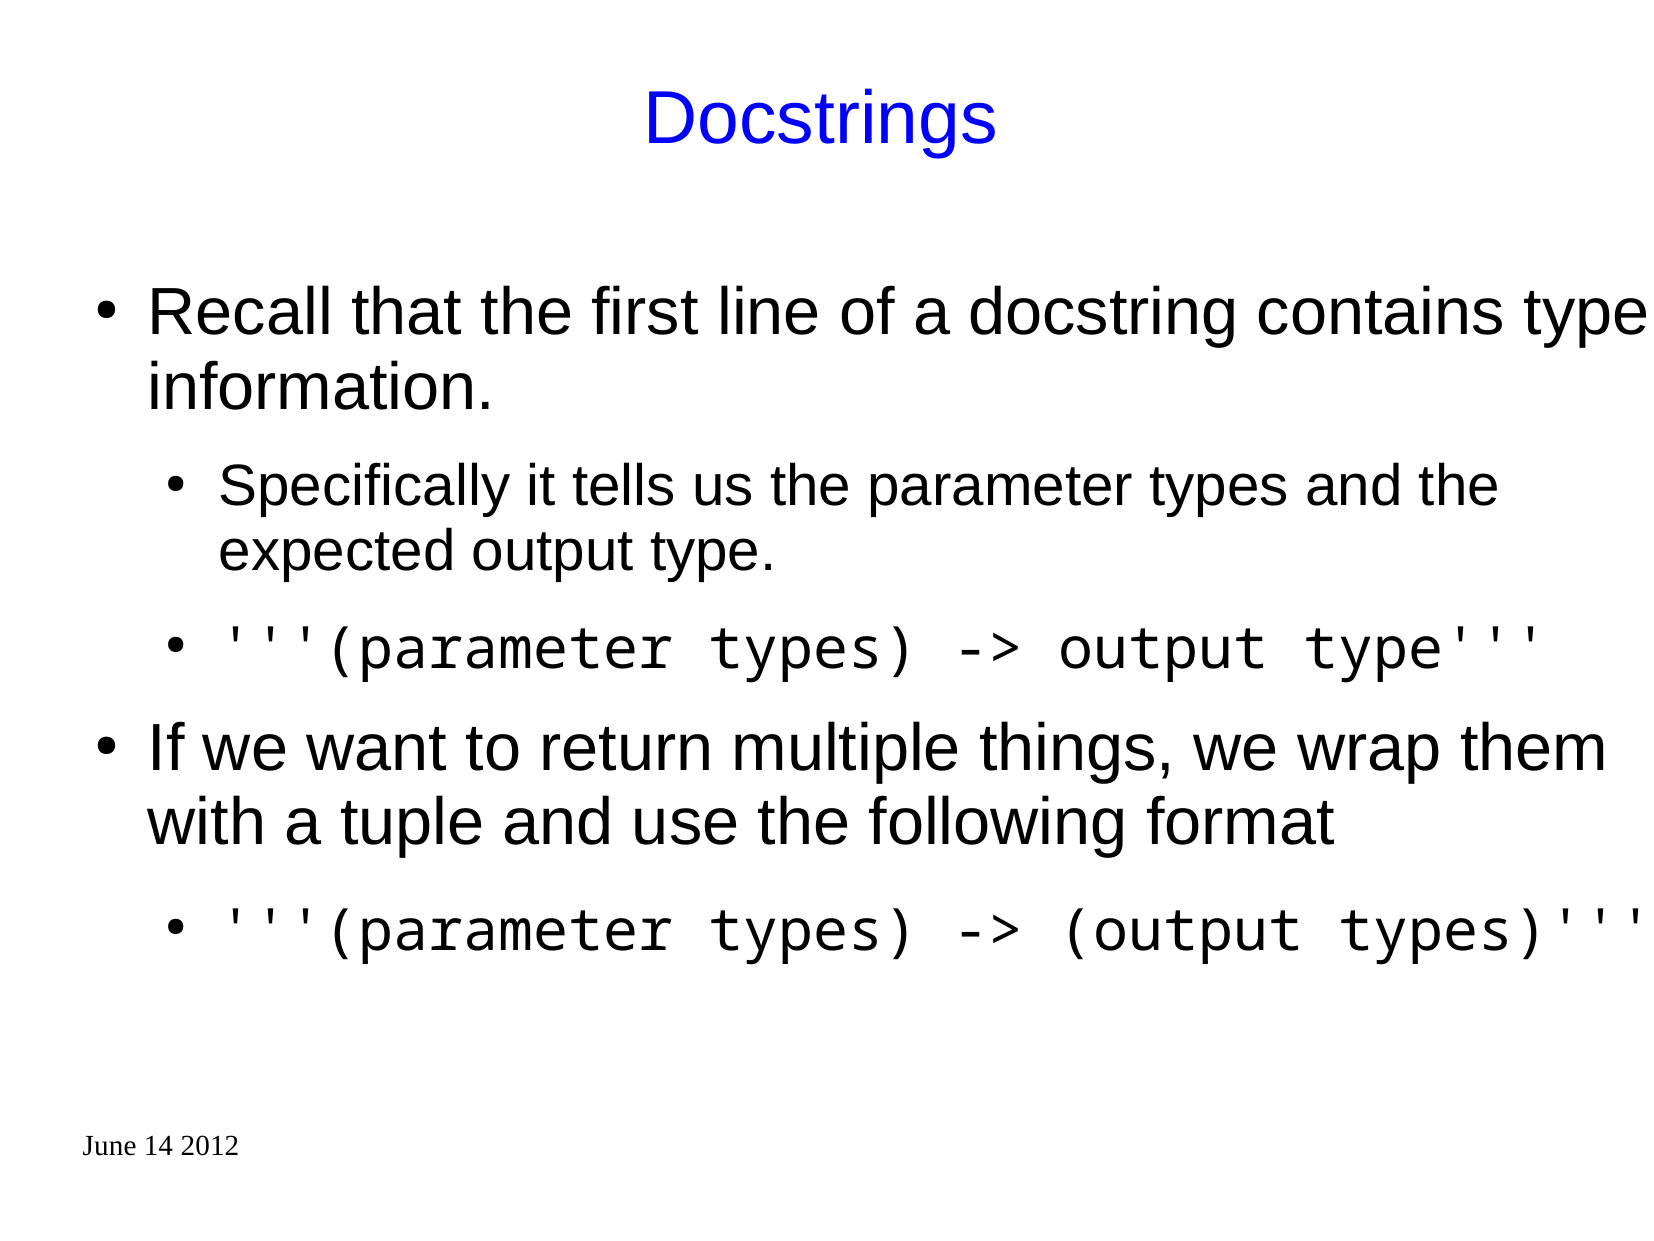

# Docstrings
Recall that the first line of a docstring contains type information.
Specifically it tells us the parameter types and the expected output type.
'''(parameter types) -> output type'''
If we want to return multiple things, we wrap them with a tuple and use the following format
'''(parameter types) -> (output types)'''
June 14 2012